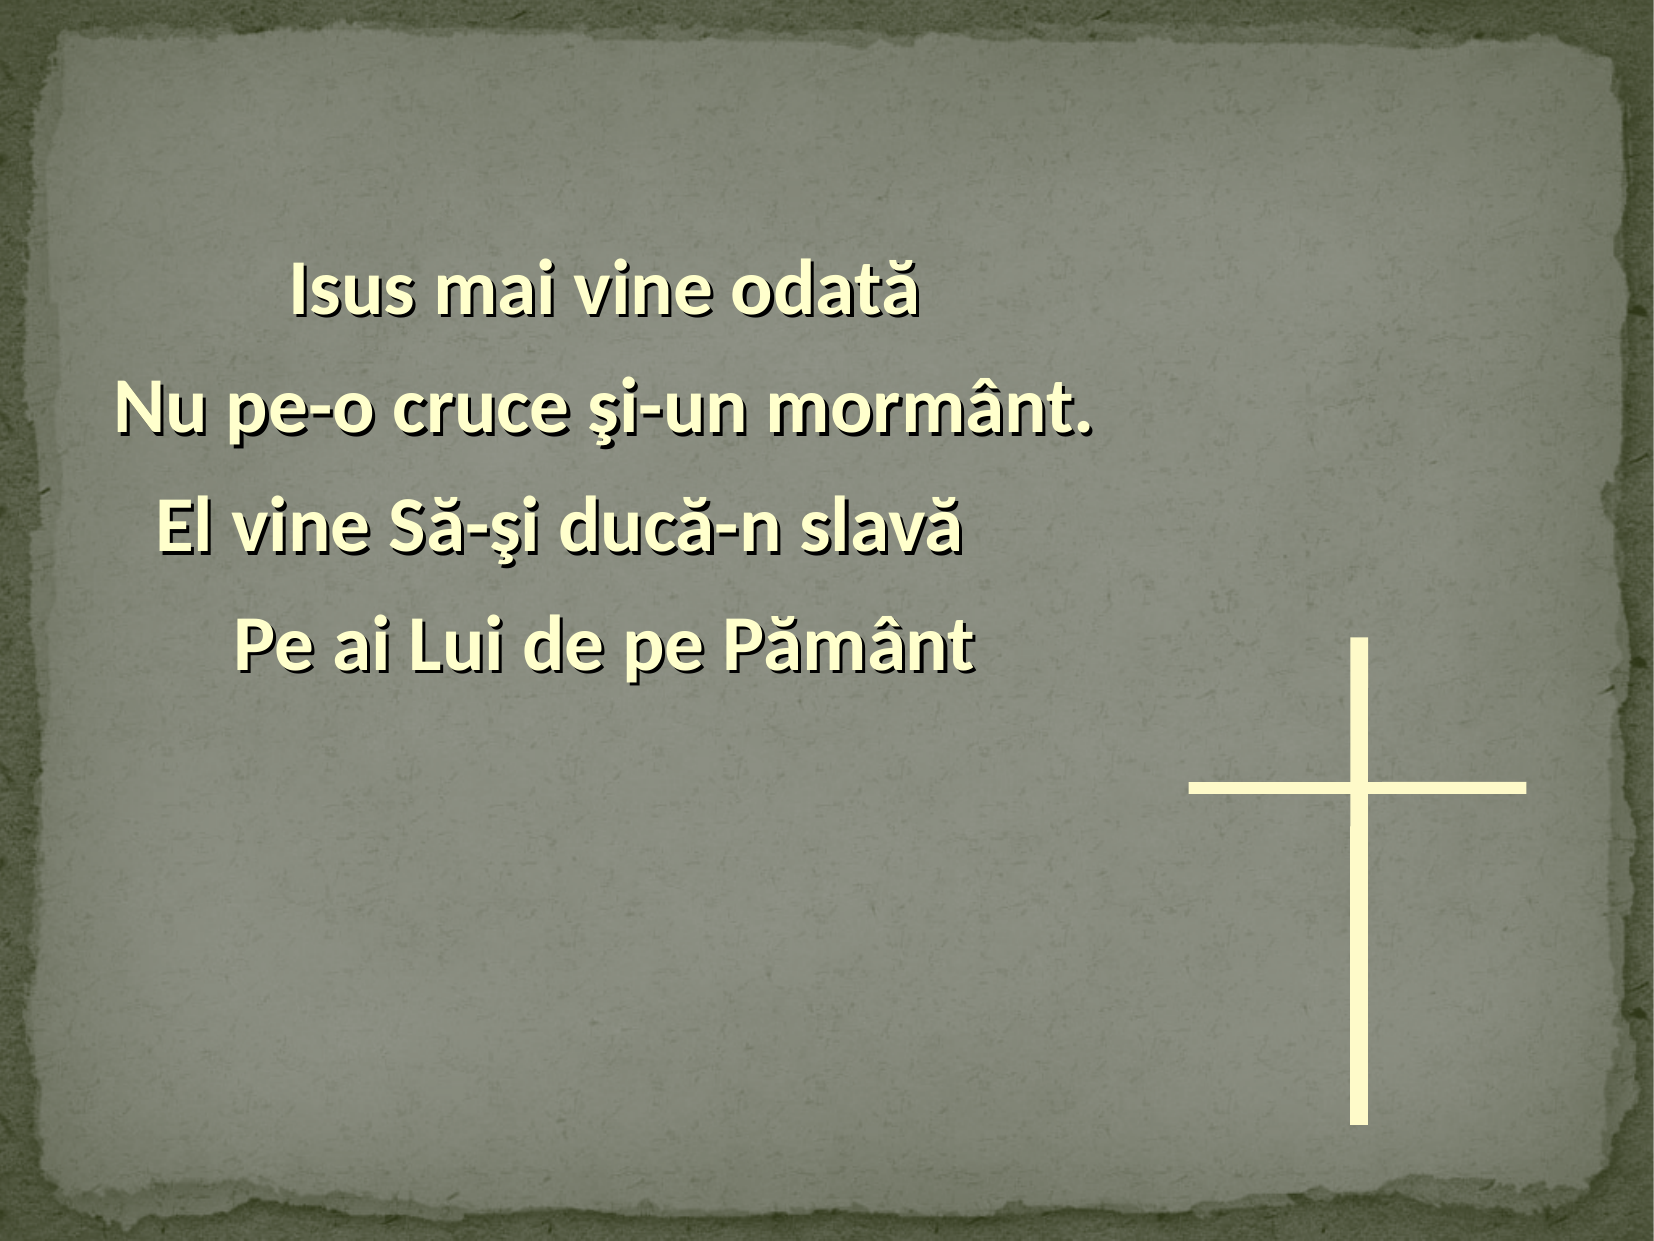

Isus mai vine odată
Nu pe-o cruce şi-un mormânt.
El vine Să-şi ducă-n slavă
Pe ai Lui de pe Pământ